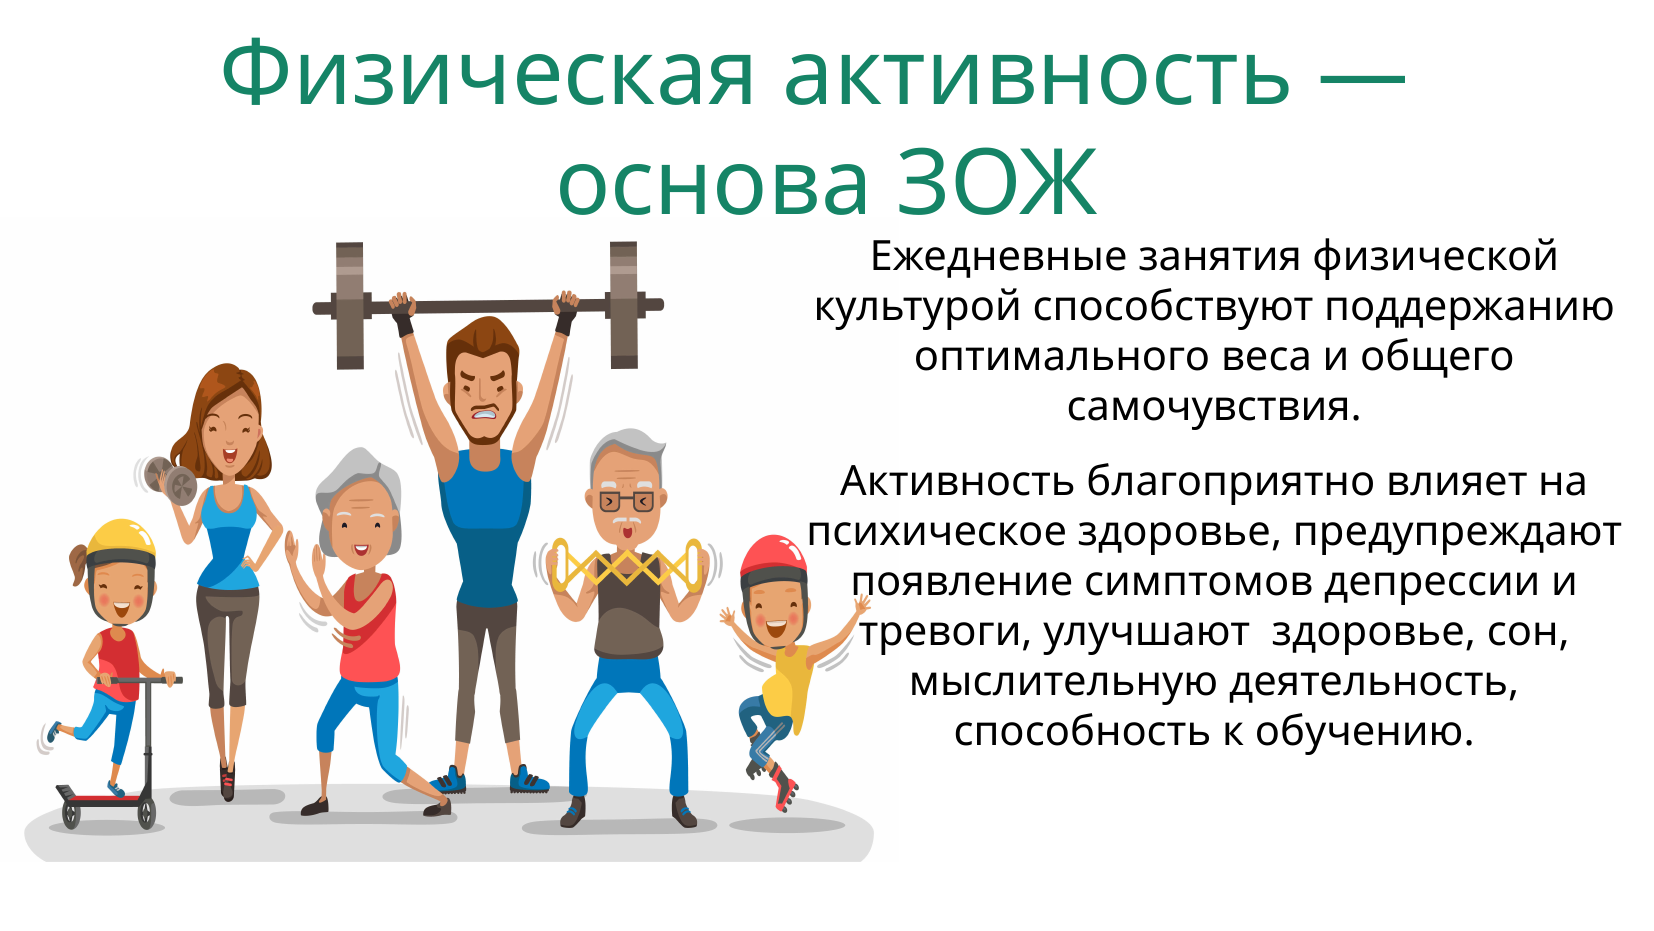

# Физическая активность — основа ЗОЖ
Ежедневные занятия физической культурой способствуют поддержанию оптимального веса и общего самочувствия.
Активность благоприятно влияет на психическое здоровье, предупреждают появление симптомов депрессии и тревоги, улучшают здоровье, сон, мыслительную деятельность, способность к обучению.